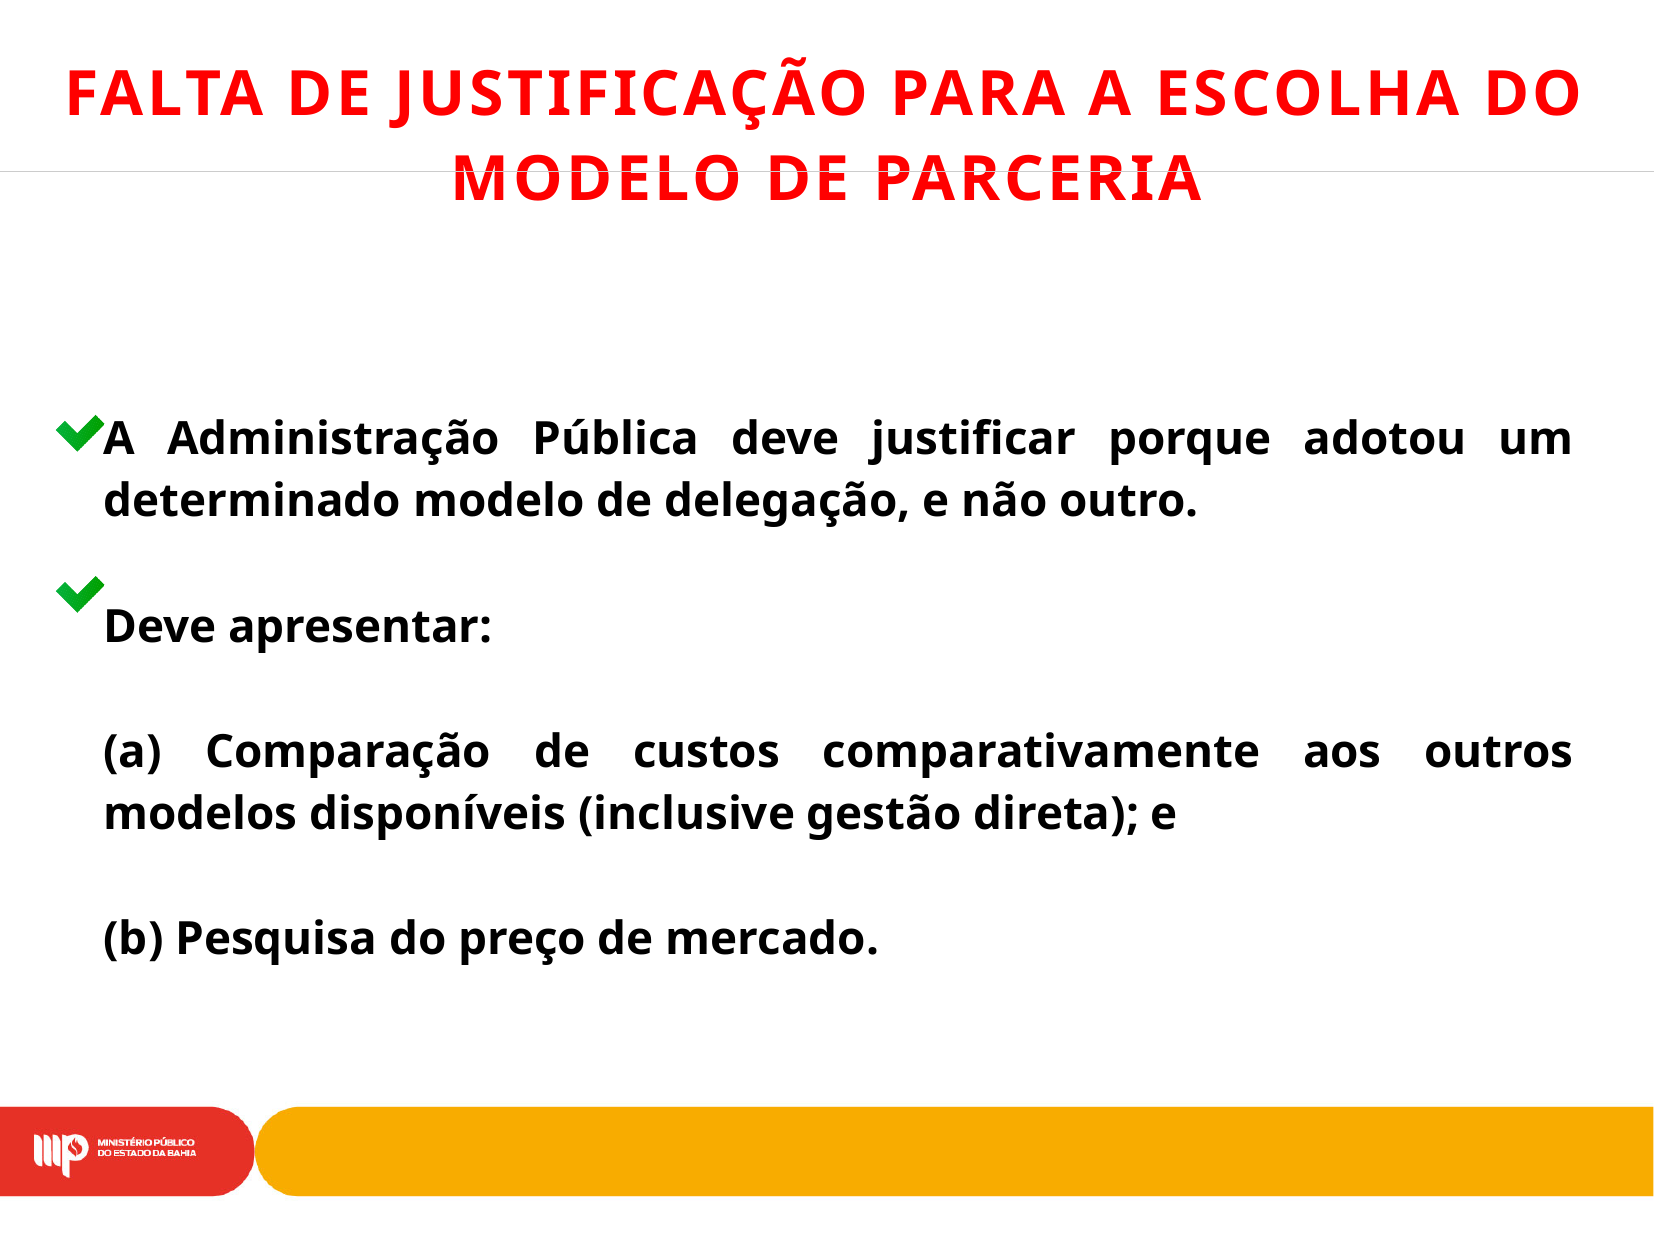

FALTA DE JUSTIFICAÇÃO PARA A ESCOLHA DO MODELO DE PARCERIA
A Administração Pública deve justificar porque adotou um determinado modelo de delegação, e não outro.
Deve apresentar:
(a) Comparação de custos comparativamente aos outros modelos disponíveis (inclusive gestão direta); e
(b) Pesquisa do preço de mercado.